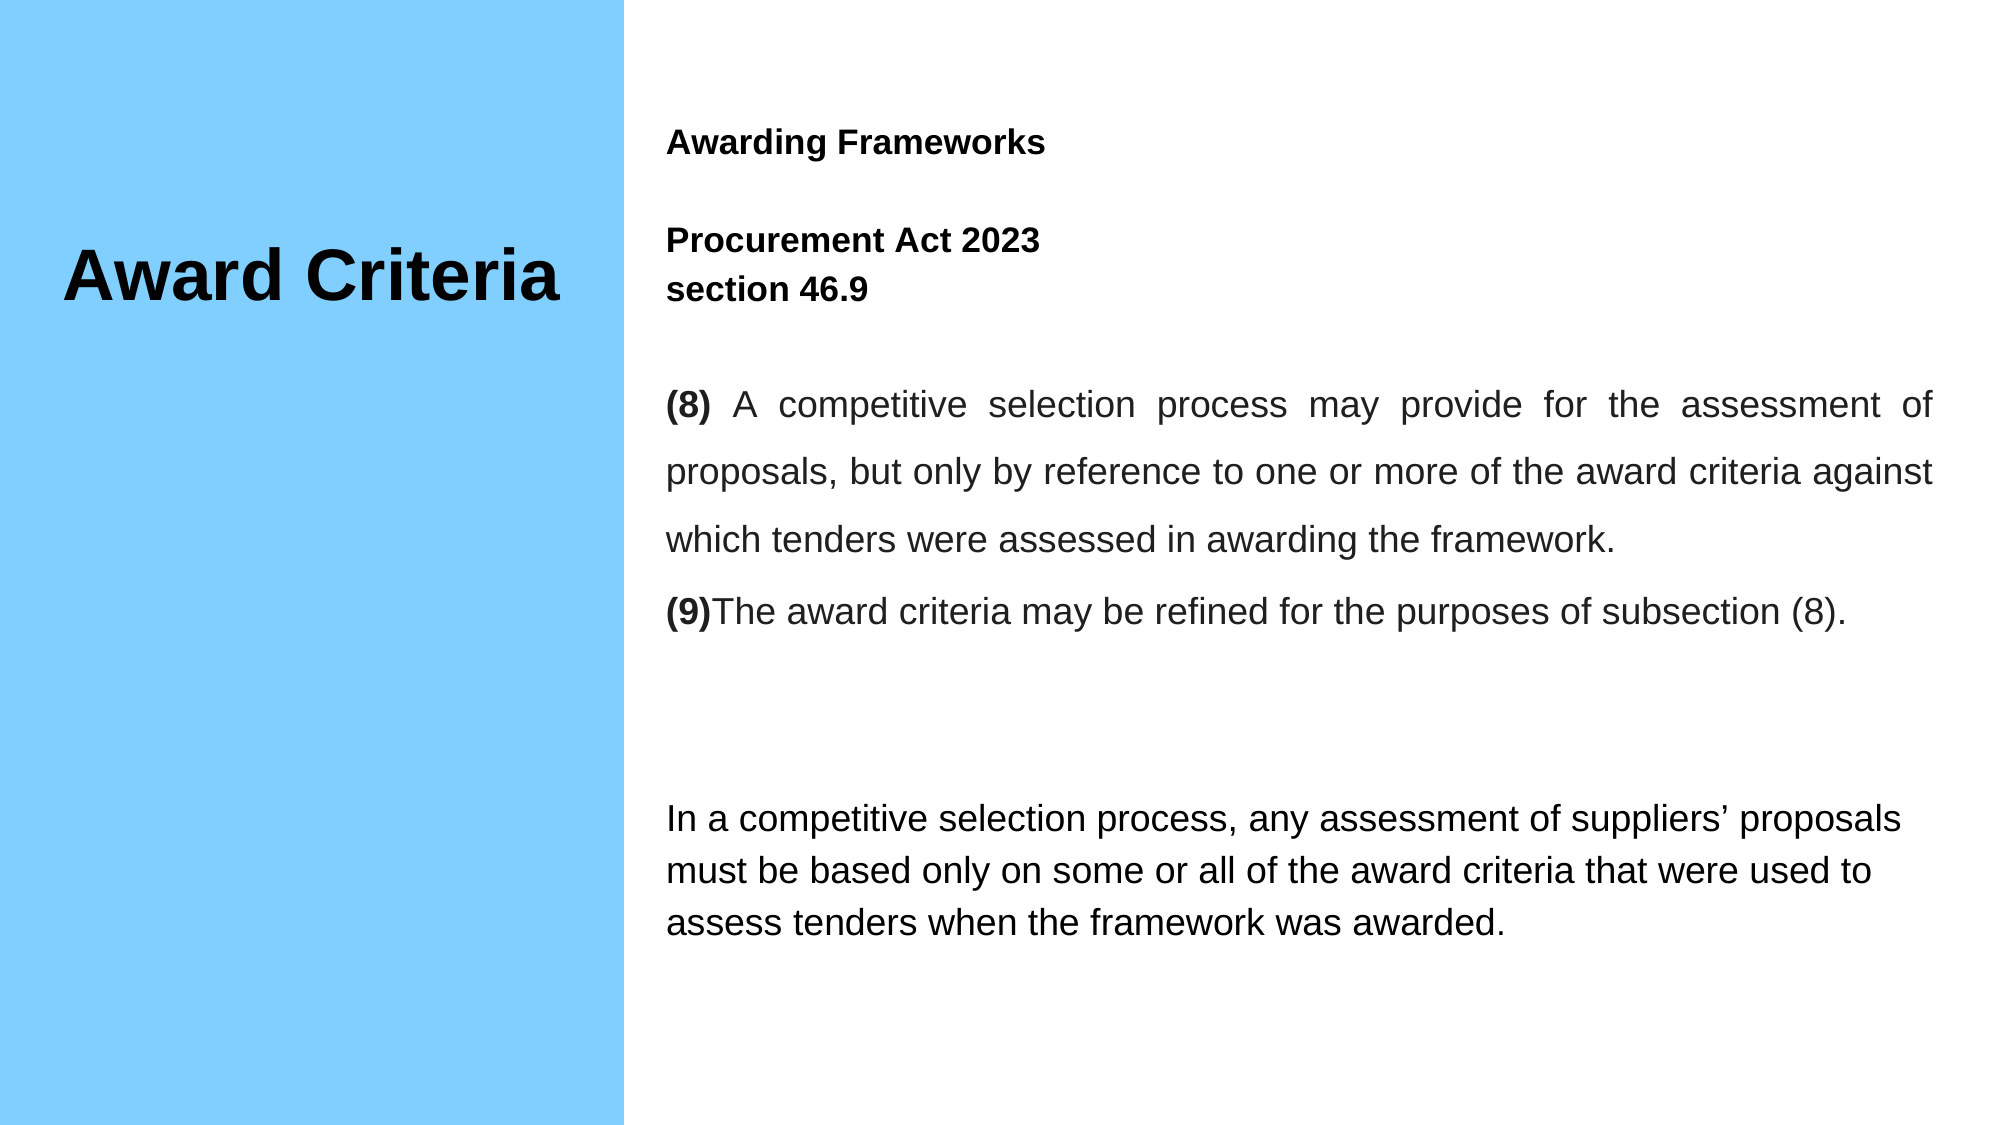

# Awarding Frameworks
Procurement Act 2023
section 46.9
(8) A competitive selection process may provide for the assessment of proposals, but only by reference to one or more of the award criteria against which tenders were assessed in awarding the framework.
(9)The award criteria may be refined for the purposes of subsection (8).
Award Criteria
In a competitive selection process, any assessment of suppliers’ proposals must be based only on some or all of the award criteria that were used to assess tenders when the framework was awarded.